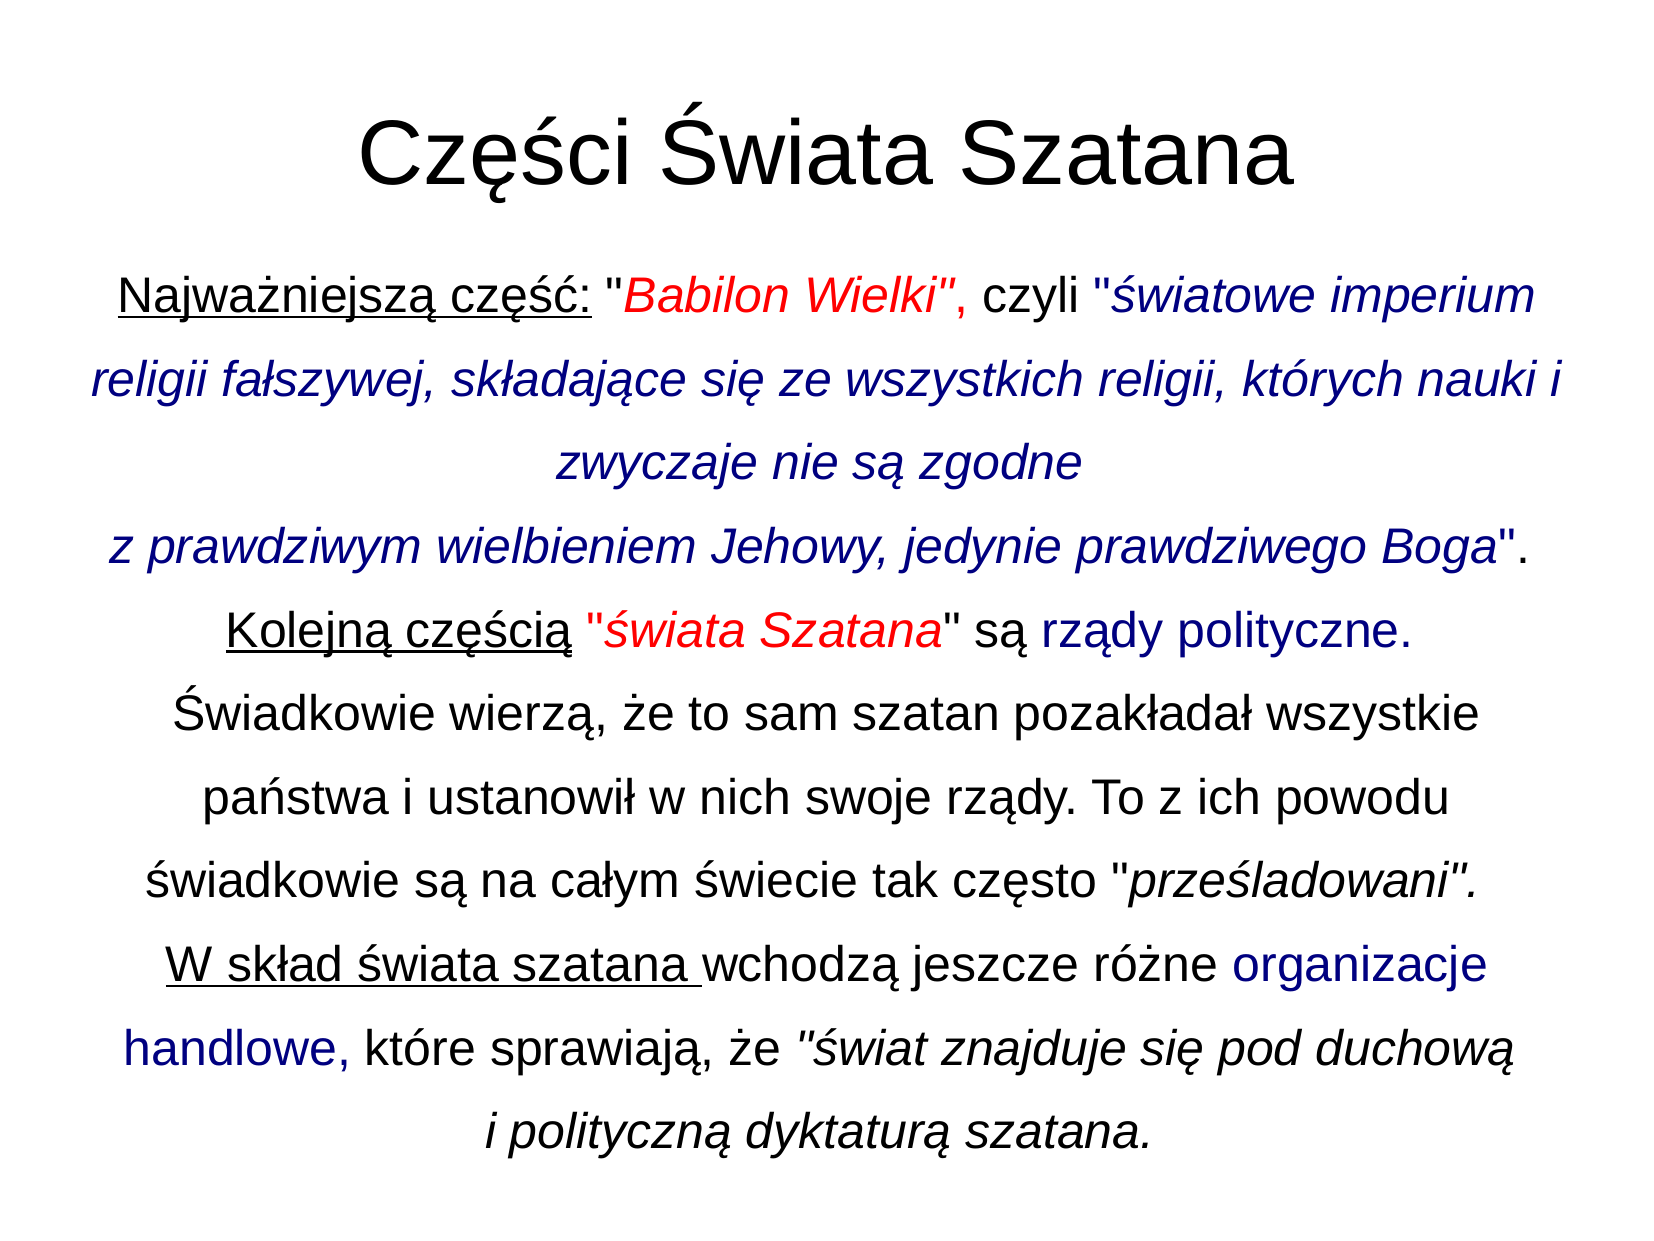

# Części Świata Szatana
Najważniejszą część: "Babilon Wielki", czyli "światowe imperium religii fałszywej, składające się ze wszystkich religii, których nauki i zwyczaje nie są zgodne
z prawdziwym wielbieniem Jehowy, jedynie prawdziwego Boga".
Kolejną częścią "świata Szatana" są rządy polityczne.
Świadkowie wierzą, że to sam szatan pozakładał wszystkie państwa i ustanowił w nich swoje rządy. To z ich powodu świadkowie są na całym świecie tak często "prześladowani".
W skład świata szatana wchodzą jeszcze różne organizacje handlowe, które sprawiają, że "świat znajduje się pod duchową
i polityczną dyktaturą szatana.